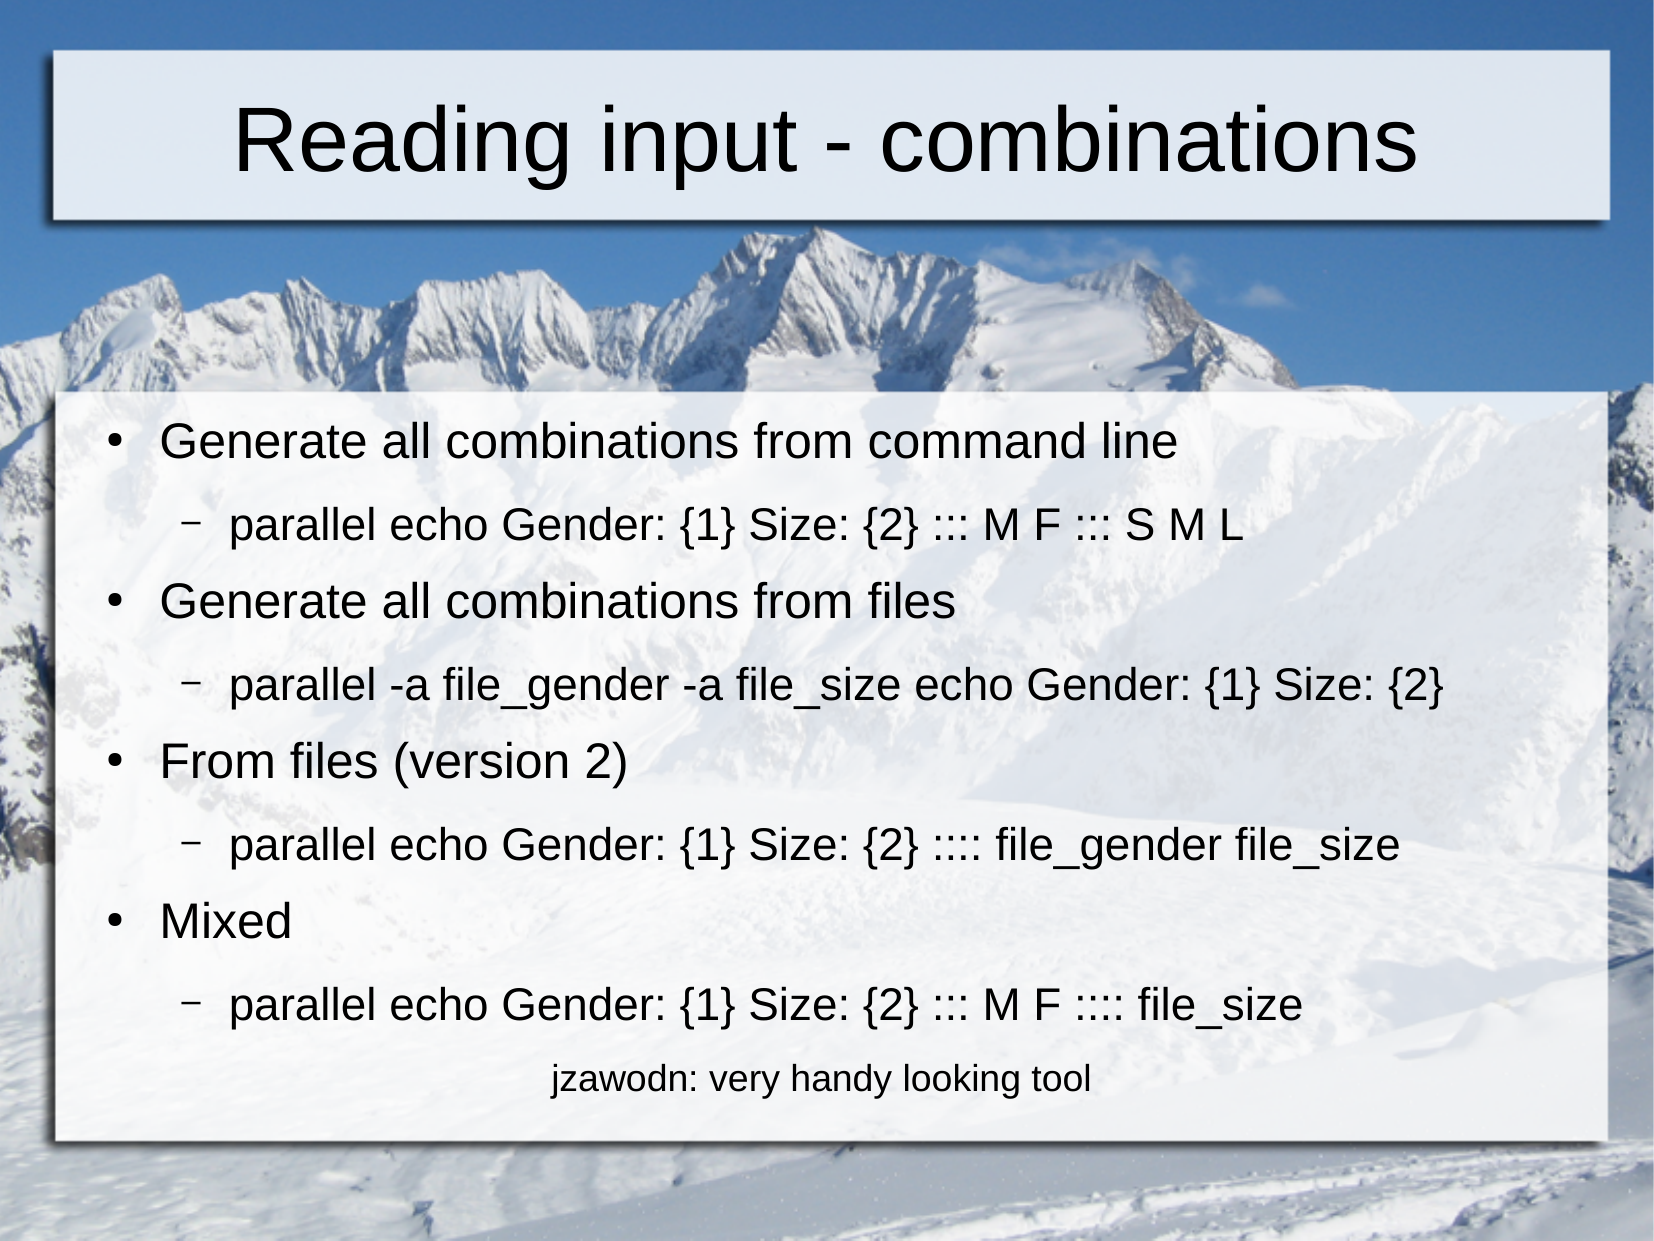

# Reading input - combinations
Generate all combinations from command line
parallel echo Gender: {1} Size: {2} ::: M F ::: S M L
Generate all combinations from files
parallel -a file_gender -a file_size echo Gender: {1} Size: {2}
From files (version 2)
parallel echo Gender: {1} Size: {2} :::: file_gender file_size
Mixed
parallel echo Gender: {1} Size: {2} ::: M F :::: file_size
jzawodn: very handy looking tool